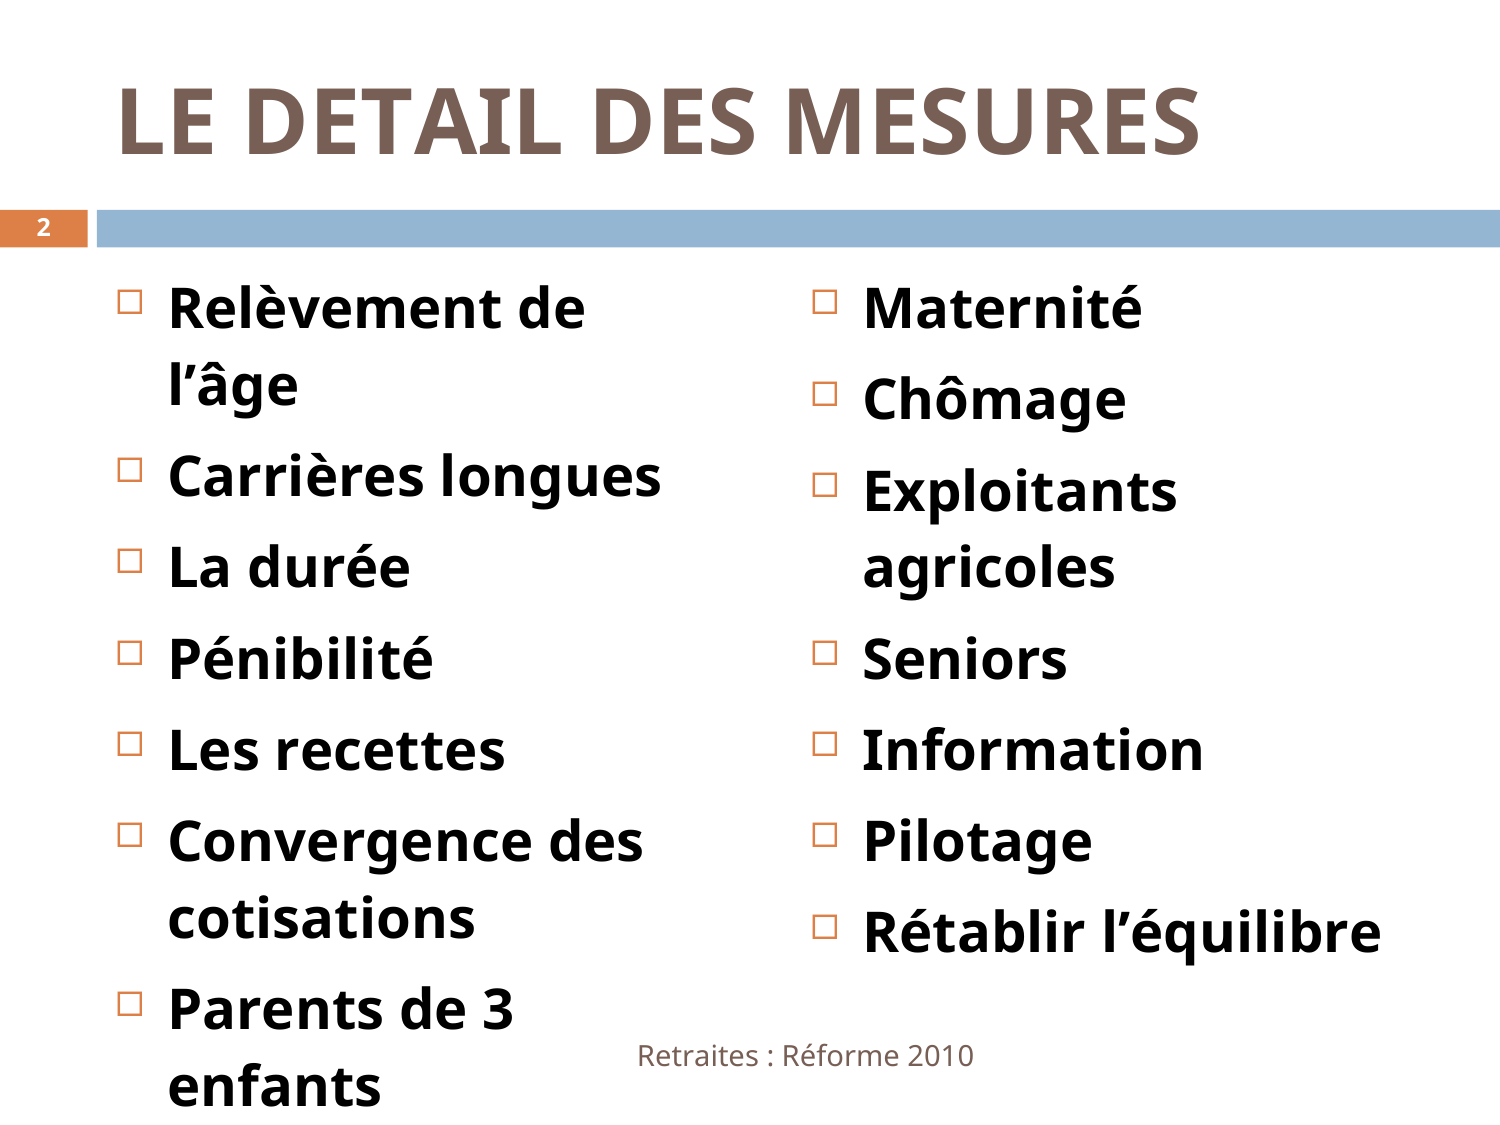

# LE DETAIL DES MESURES
Relèvement de l’âge
Carrières longues
La durée
Pénibilité
Les recettes
Convergence des cotisations
Parents de 3 enfants
Minimum garanti FP
Maternité
Chômage
Exploitants agricoles
Seniors
Information
Pilotage
Rétablir l’équilibre
Retraites : Réforme 2010